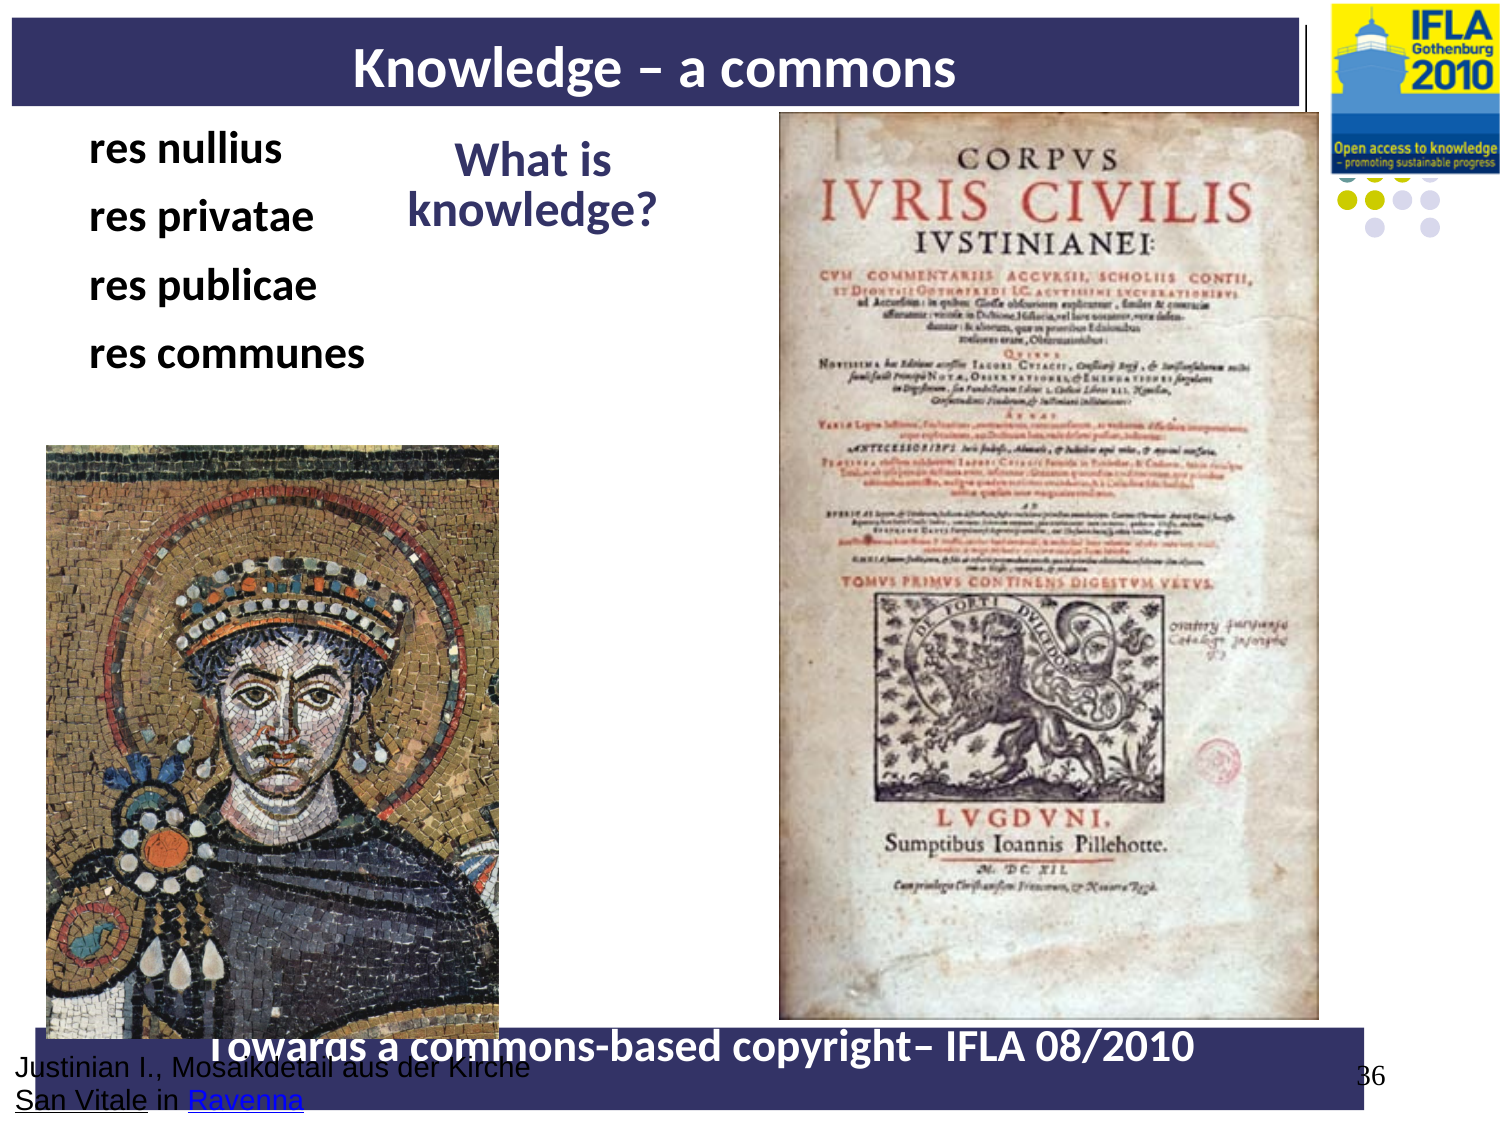

# Knowledge – a commons
res nullius
res privatae
res publicae
res communes
What is knowledge?
Justinian I., Mosaikdetail aus der Kirche San Vitale in Ravenna